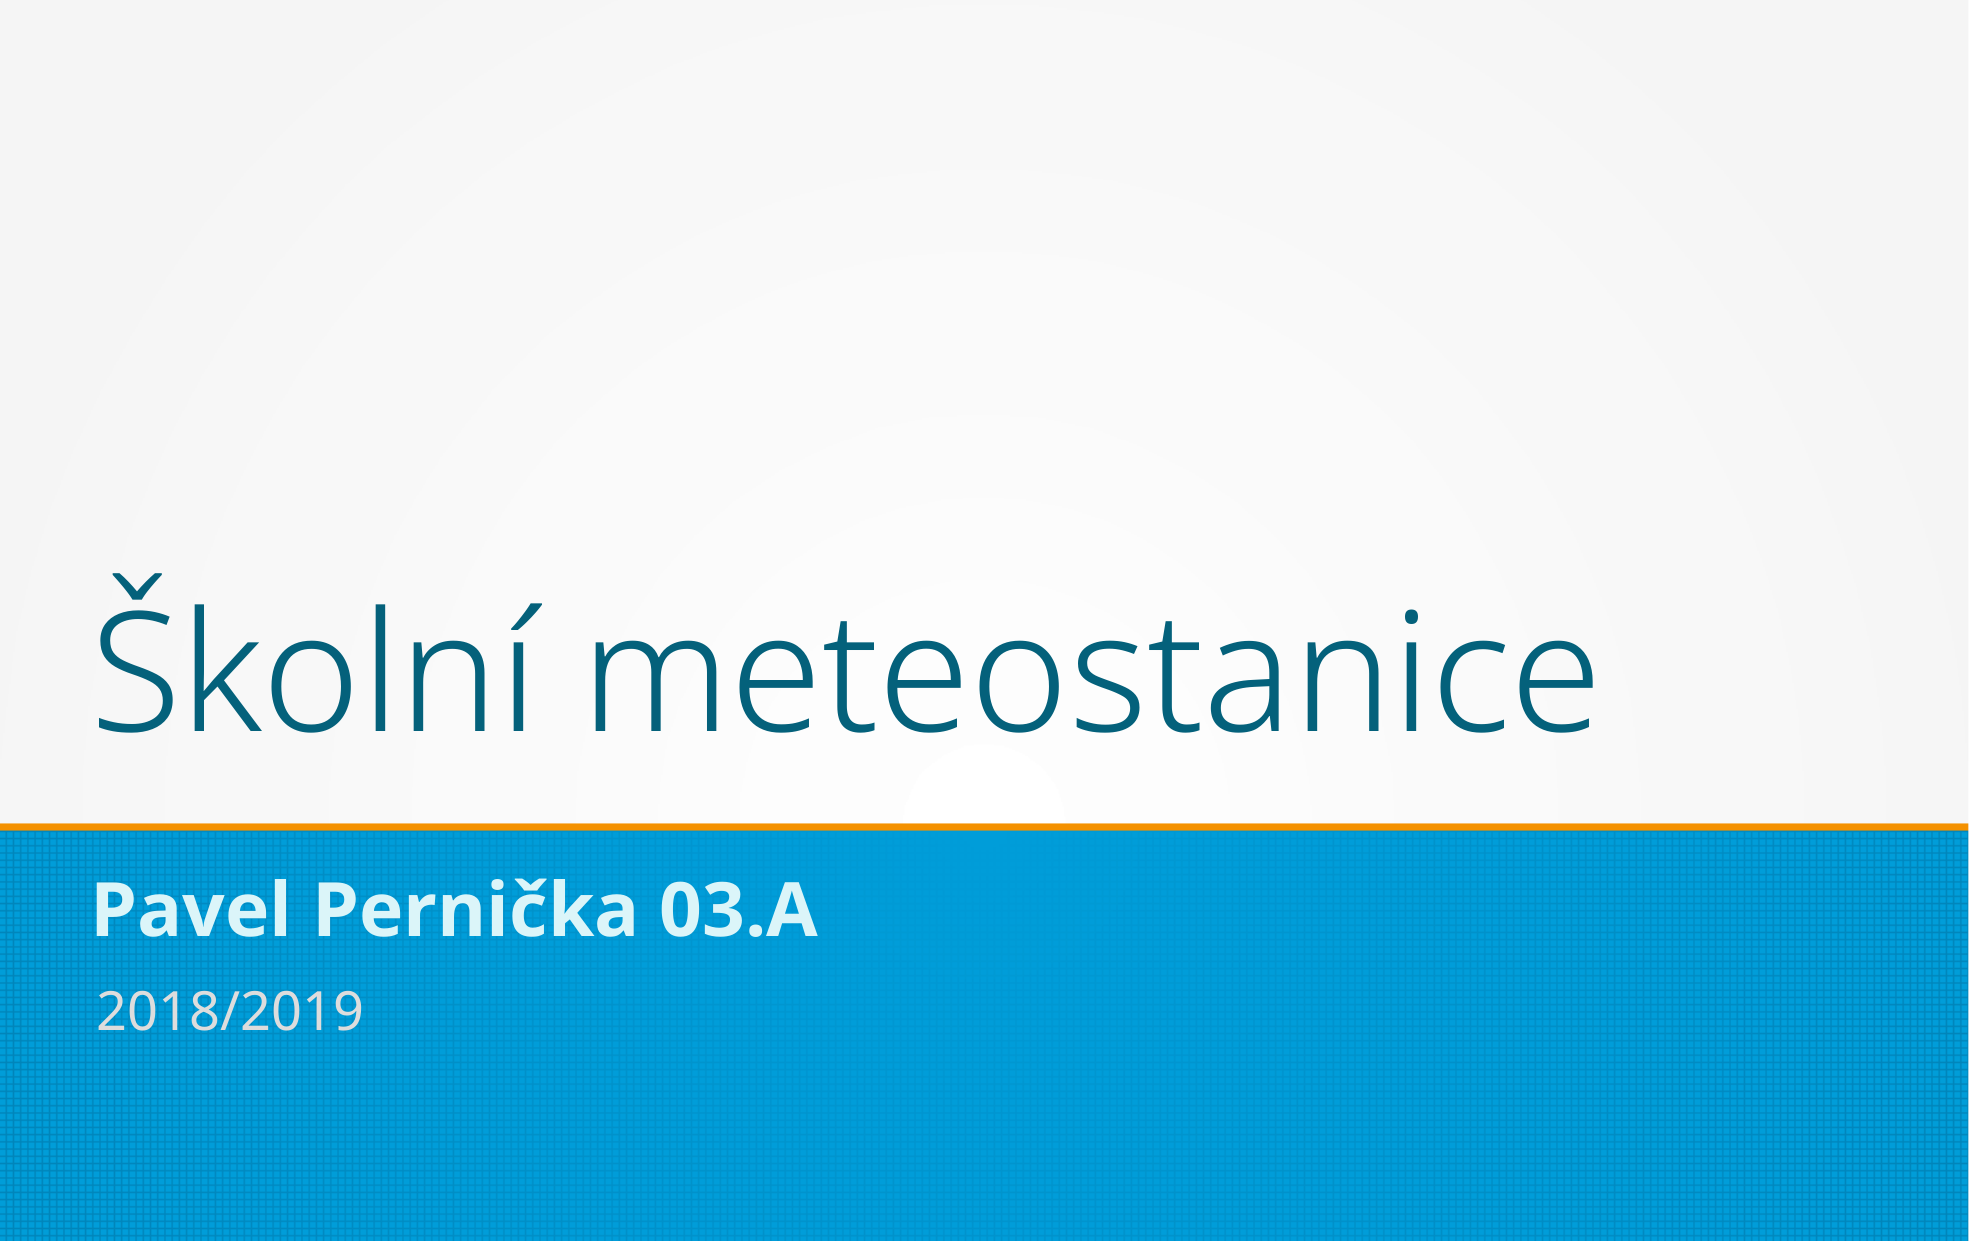

# Školní meteostanice
Pavel Pernička 03.A
2018/2019